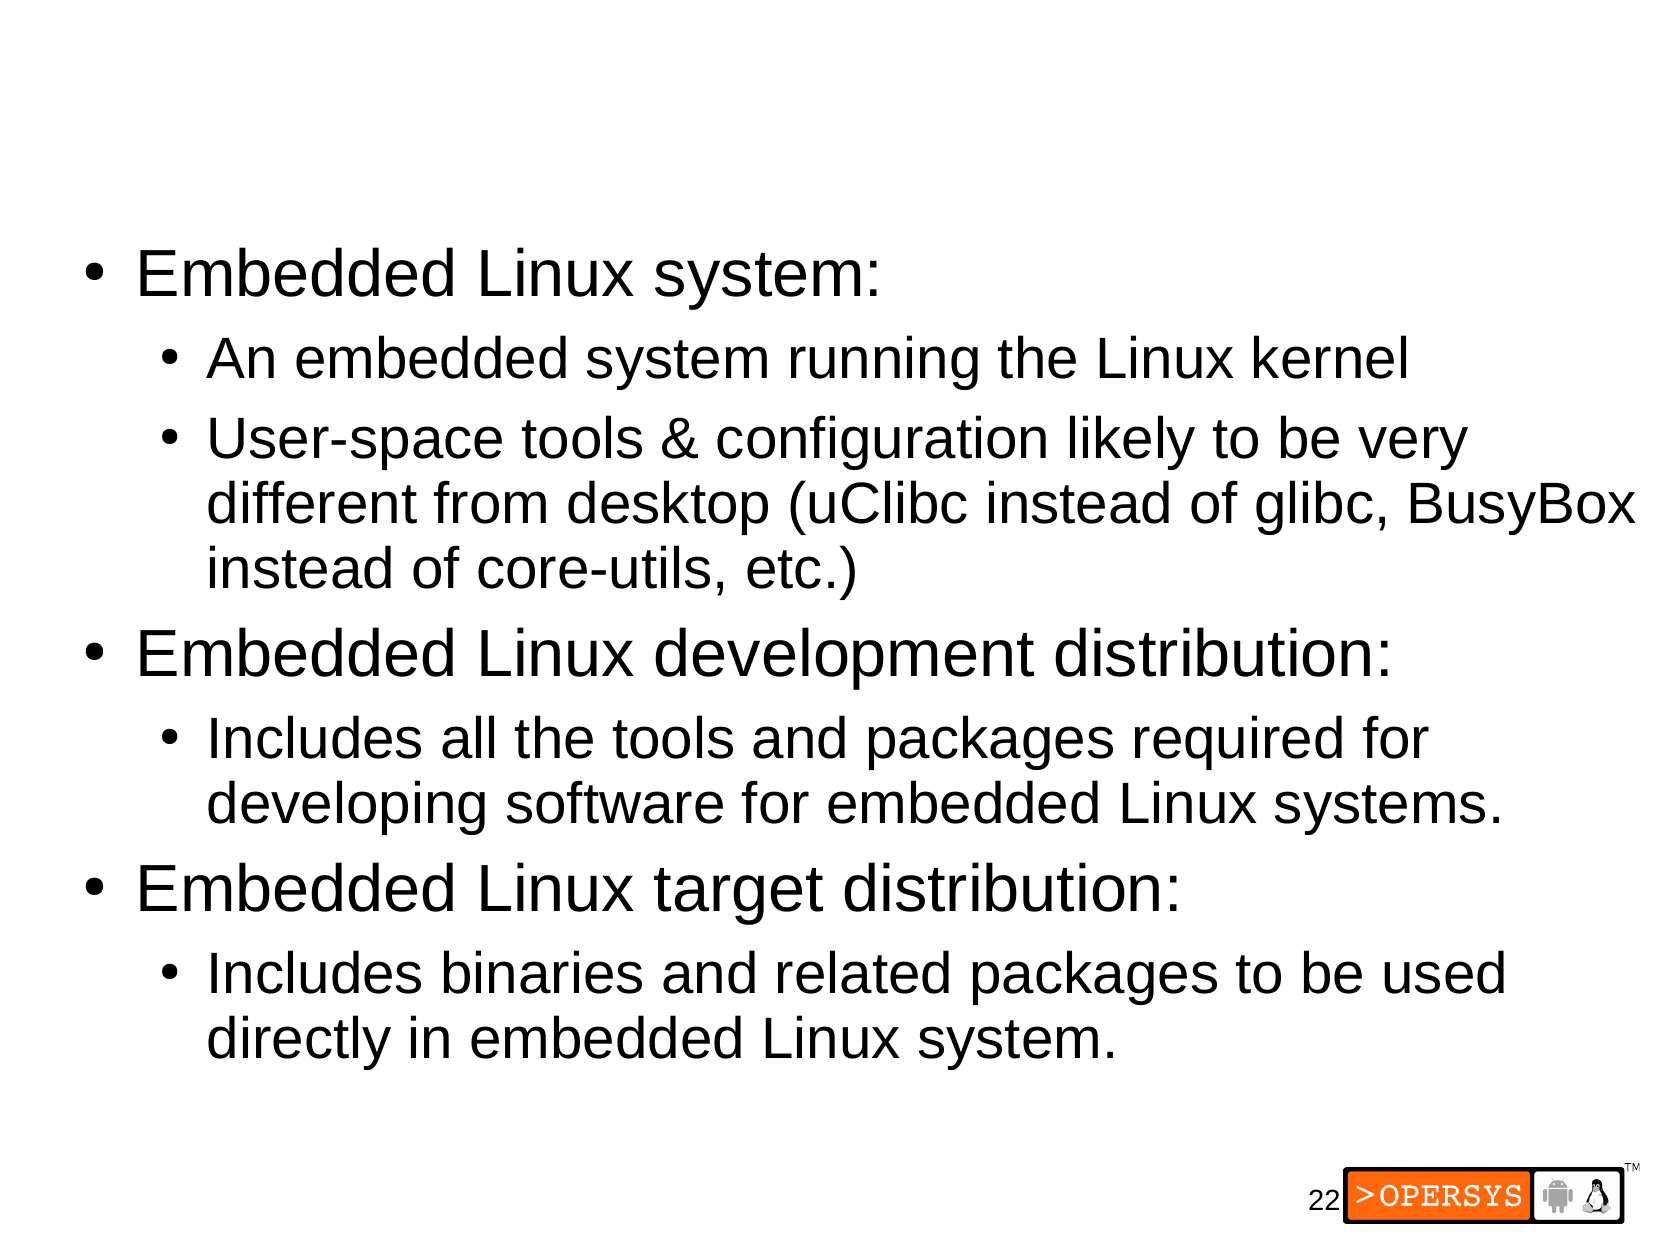

# Embedded Linux system:
An embedded system running the Linux kernel
User-space tools & configuration likely to be very different from desktop (uClibc instead of glibc, BusyBox instead of core-utils, etc.)
Embedded Linux development distribution:
Includes all the tools and packages required for developing software for embedded Linux systems.
Embedded Linux target distribution:
Includes binaries and related packages to be used directly in embedded Linux system.